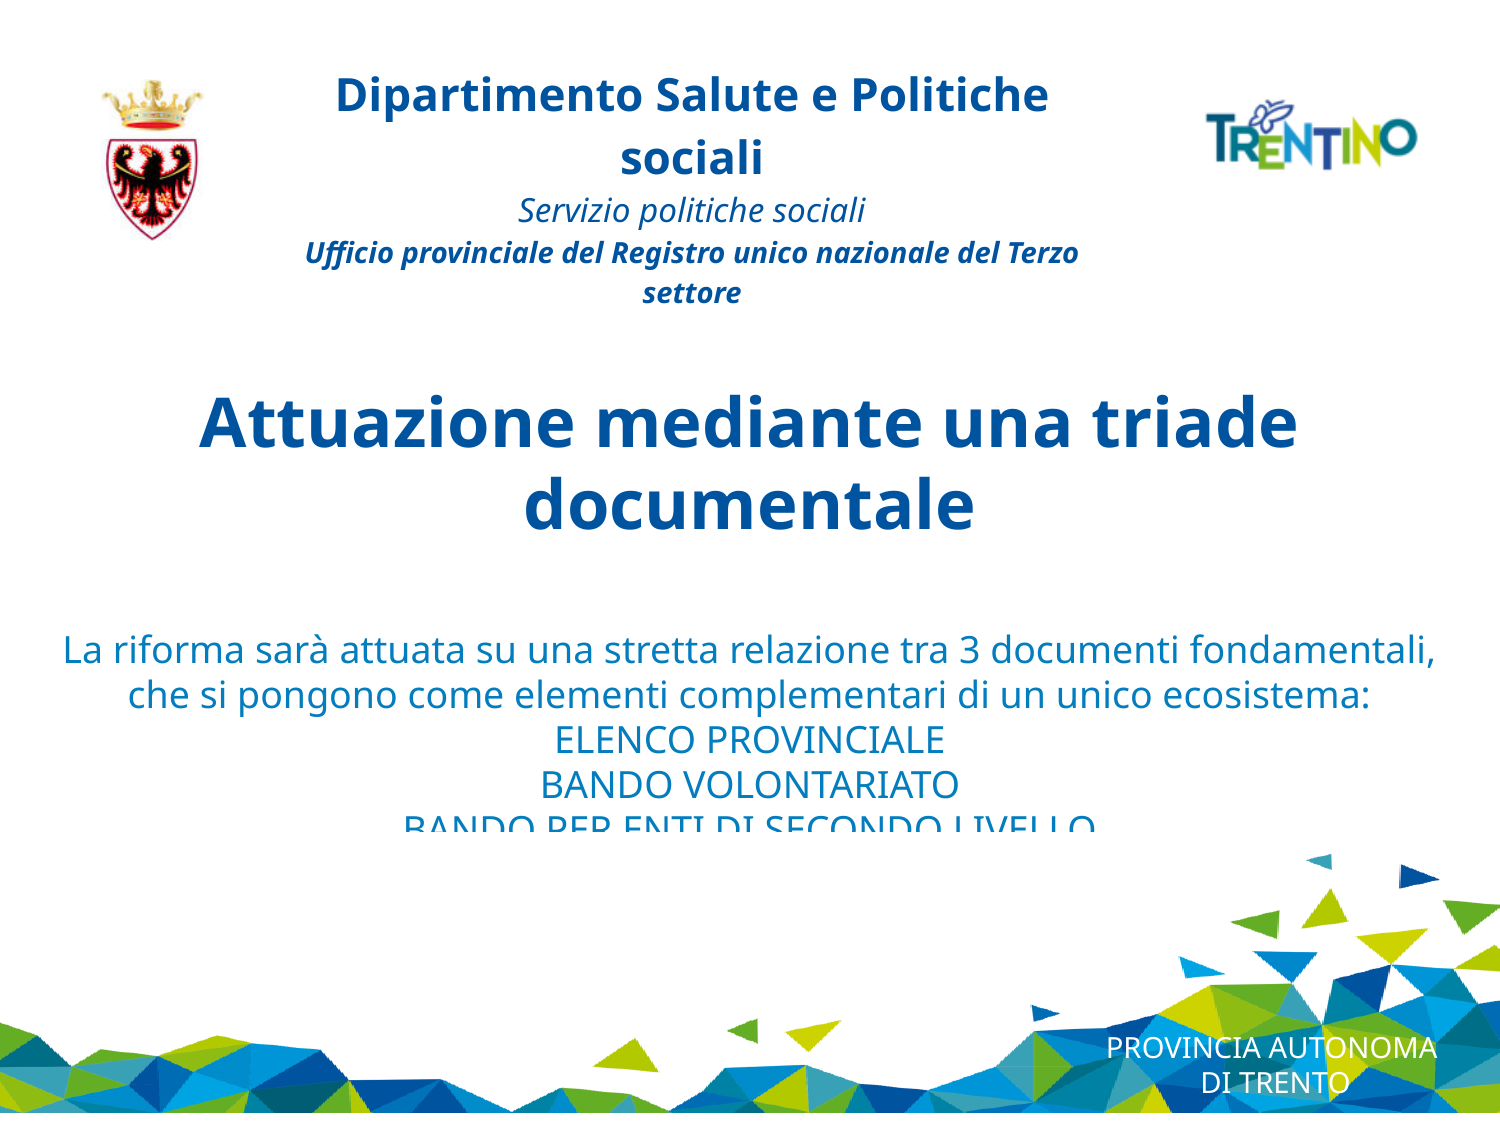

Dipartimento Salute e Politiche sociali
Servizio politiche sociali
Ufficio provinciale del Registro unico nazionale del Terzo settore
# Attuazione mediante una triade documentale La riforma sarà attuata su una stretta relazione tra 3 documenti fondamentali, che si pongono come elementi complementari di un unico ecosistema: ELENCO PROVINCIALE BANDO VOLONTARIATO BANDO PER ENTI DI SECONDO LIVELLO A
PROVINCIA AUTONOMA
DI TRENTO